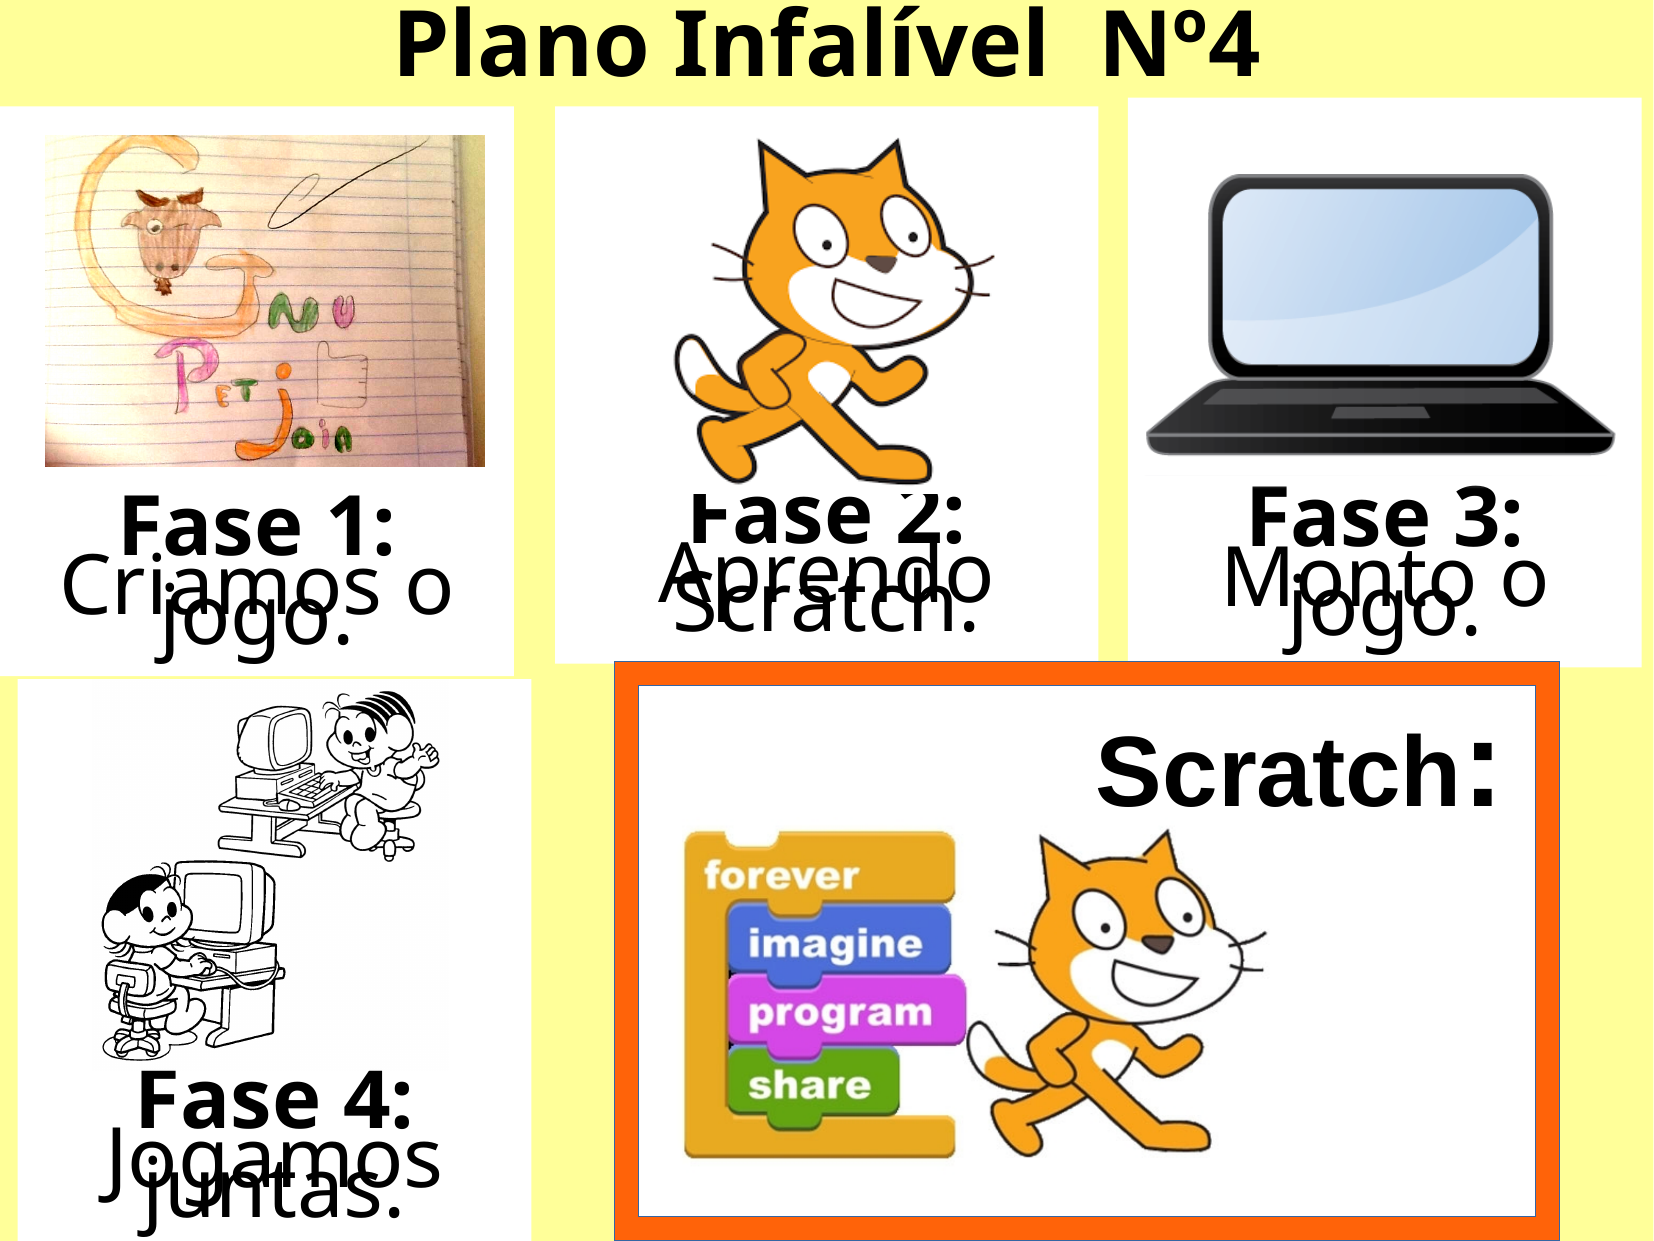

# Plano Infalível Nº4
Fase 3:
Monto o jogo.
Fase 1:
Criamos o jogo.
Fase 2:
Aprendo Scratch.
						Scratch:
Fase 4:
Jogamos juntas.